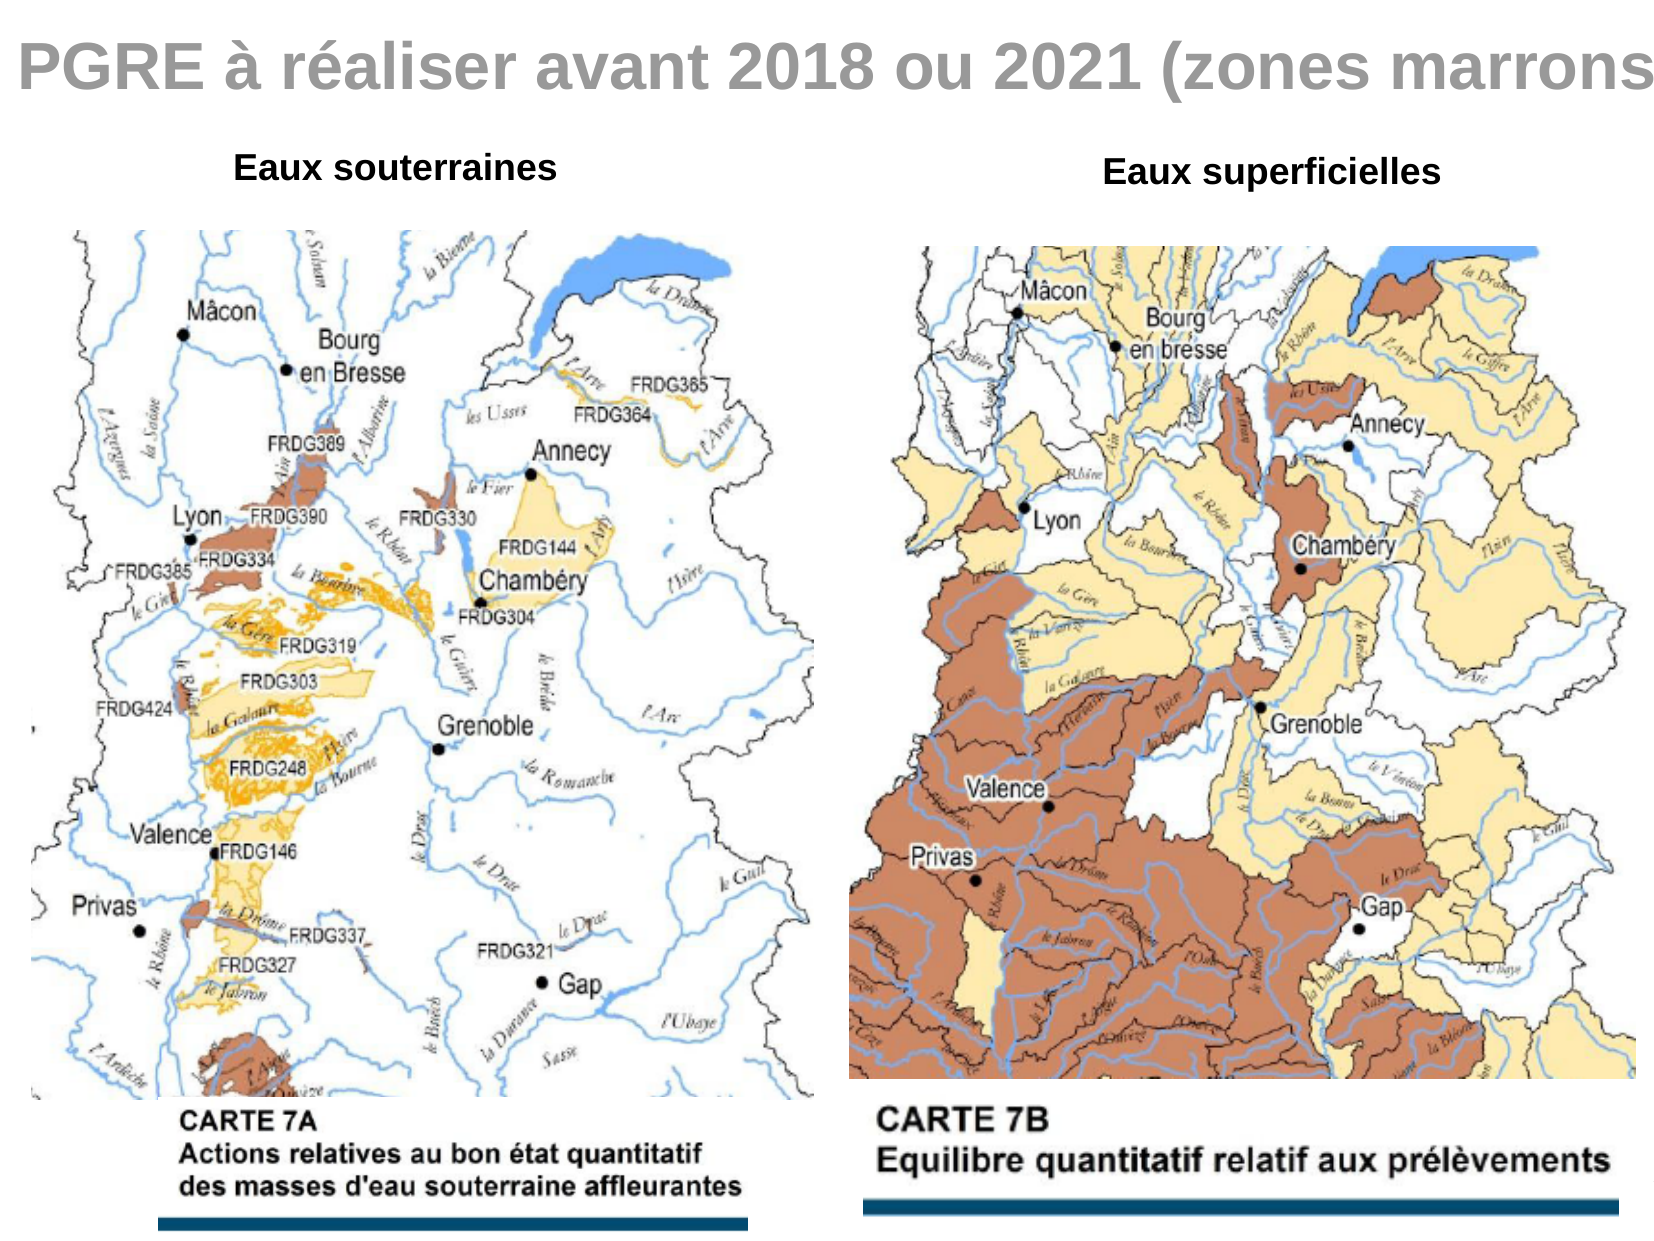

# PGRE à réaliser avant 2018 ou 2021 (zones marrons)
Eaux souterraines
Eaux superficielles